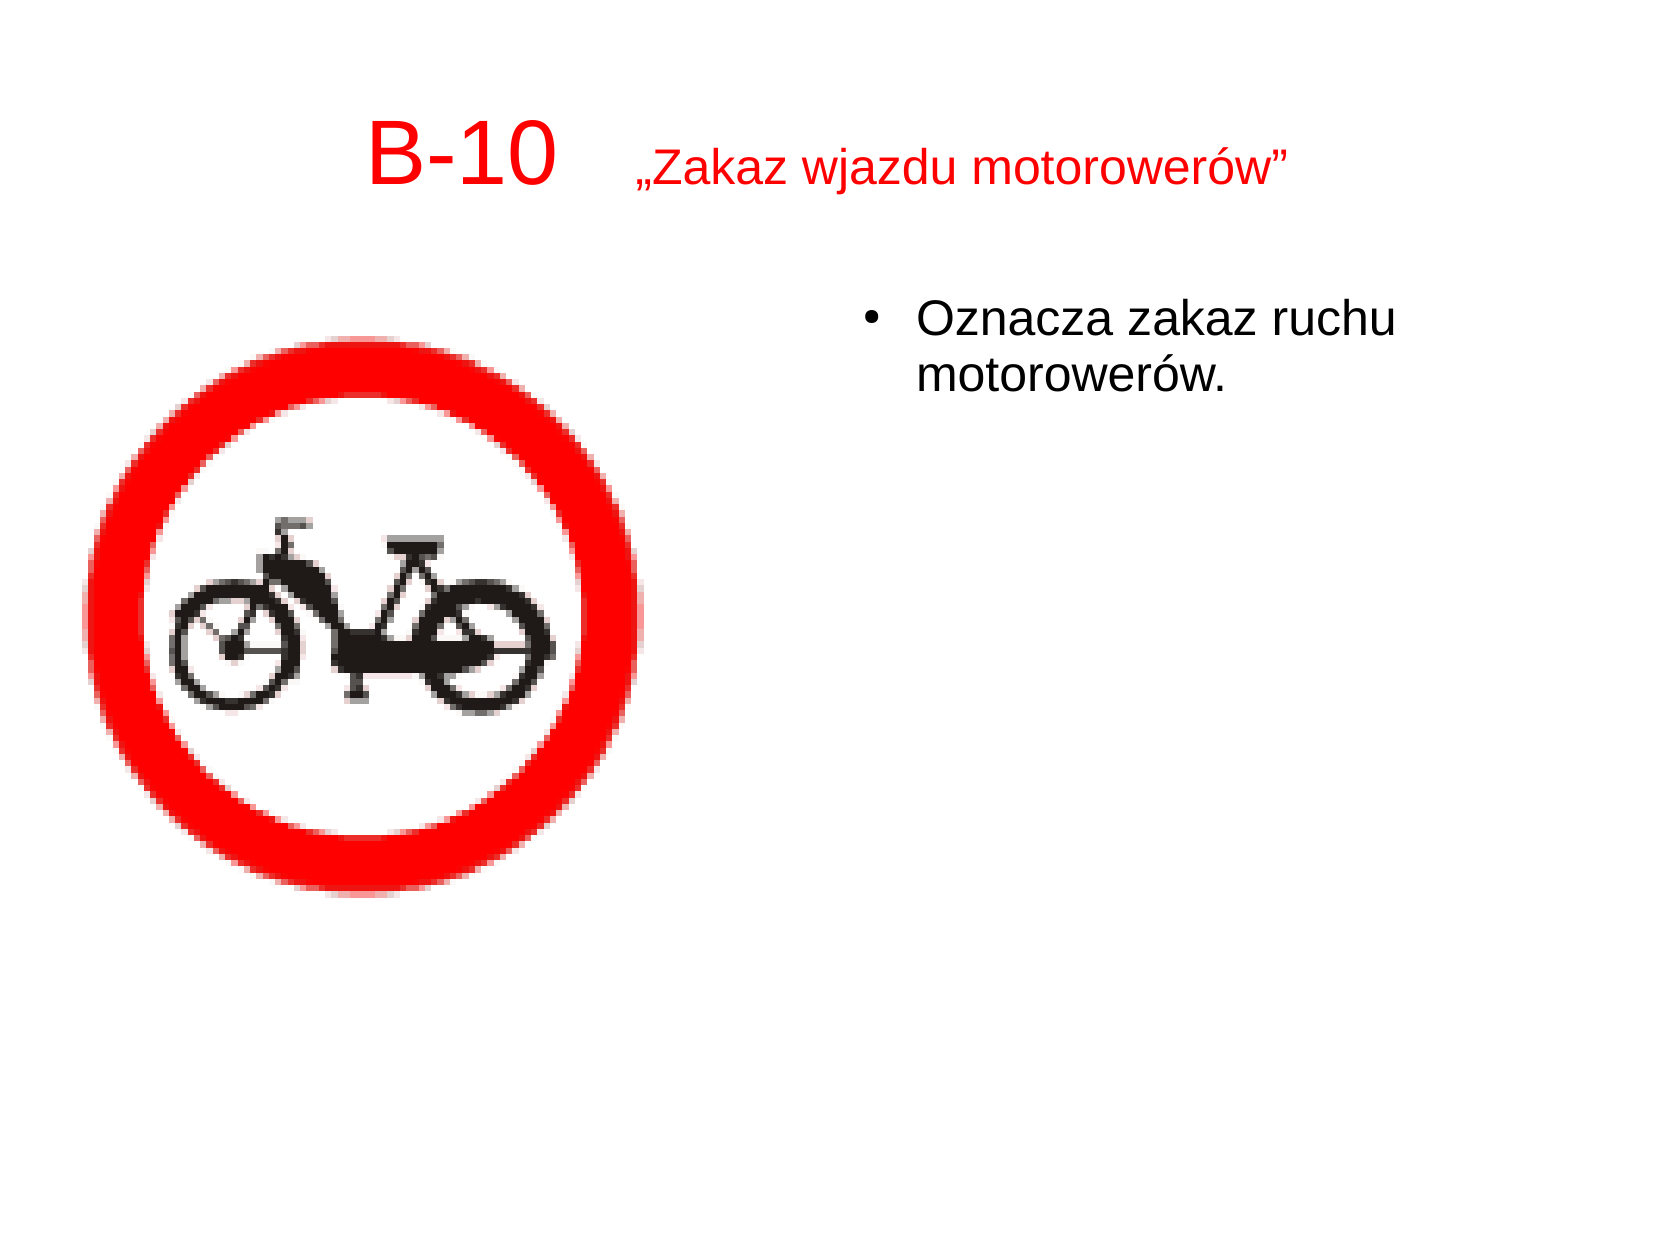

# B-10 „Zakaz wjazdu motorowerów”
Oznacza zakaz ruchu motorowerów.